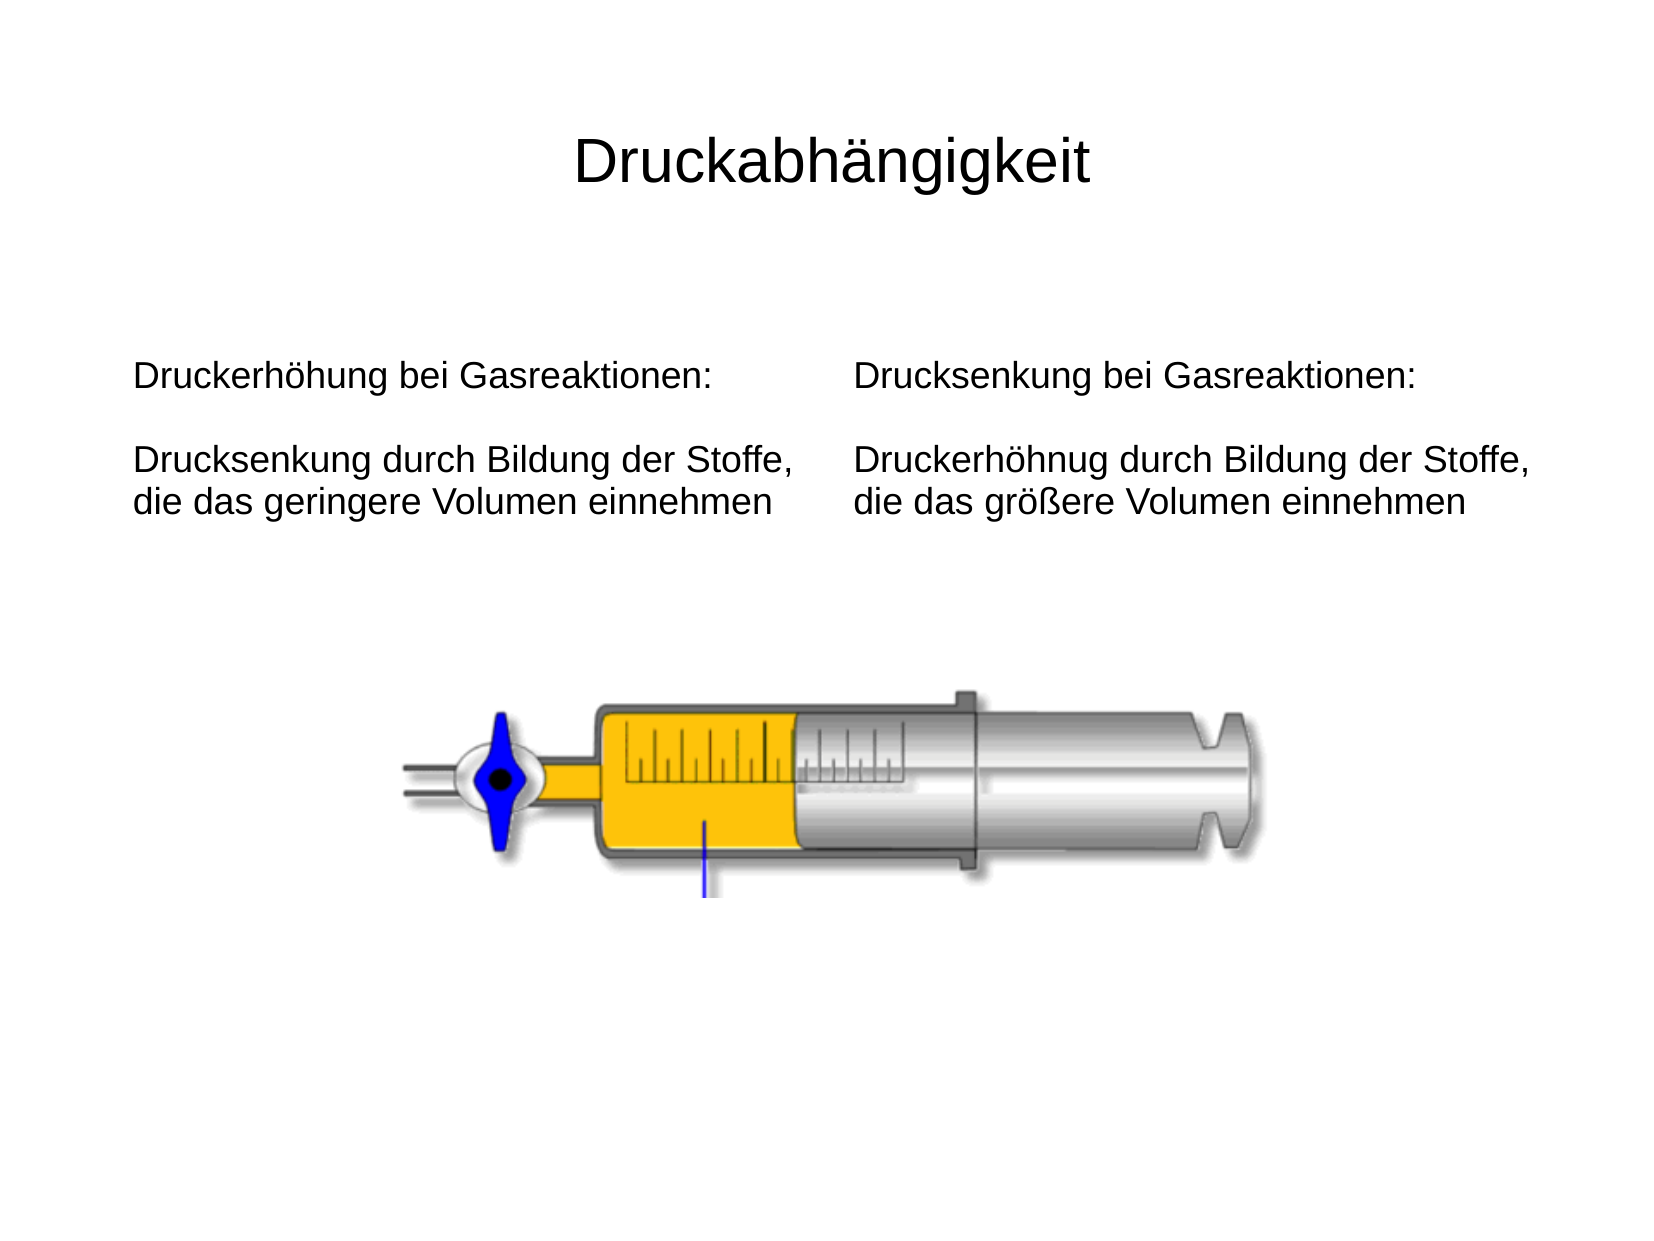

Druckabhängigkeit
Druckerhöhung bei Gasreaktionen:
Drucksenkung durch Bildung der Stoffe, die das geringere Volumen einnehmen
Drucksenkung bei Gasreaktionen:
Druckerhöhnug durch Bildung der Stoffe, die das größere Volumen einnehmen